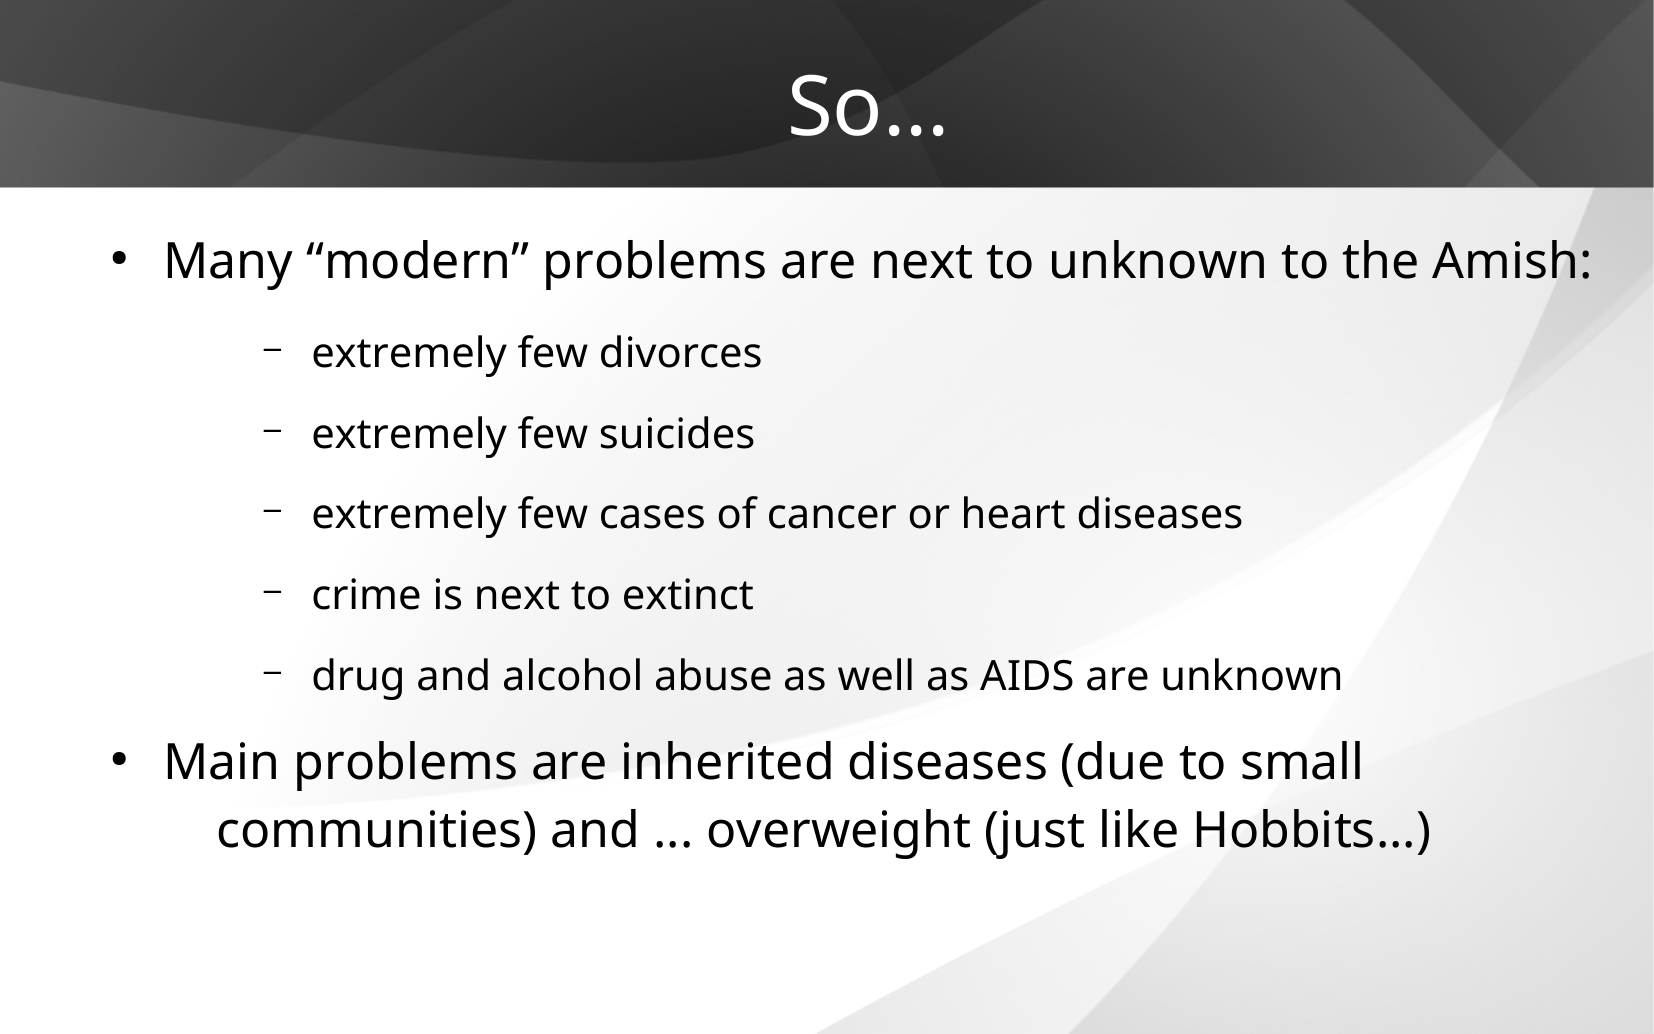

# So...
Many “modern” problems are next to unknown to the Amish:
extremely few divorces
extremely few suicides
extremely few cases of cancer or heart diseases
crime is next to extinct
drug and alcohol abuse as well as AIDS are unknown
Main problems are inherited diseases (due to small communities) and ... overweight (just like Hobbits...)